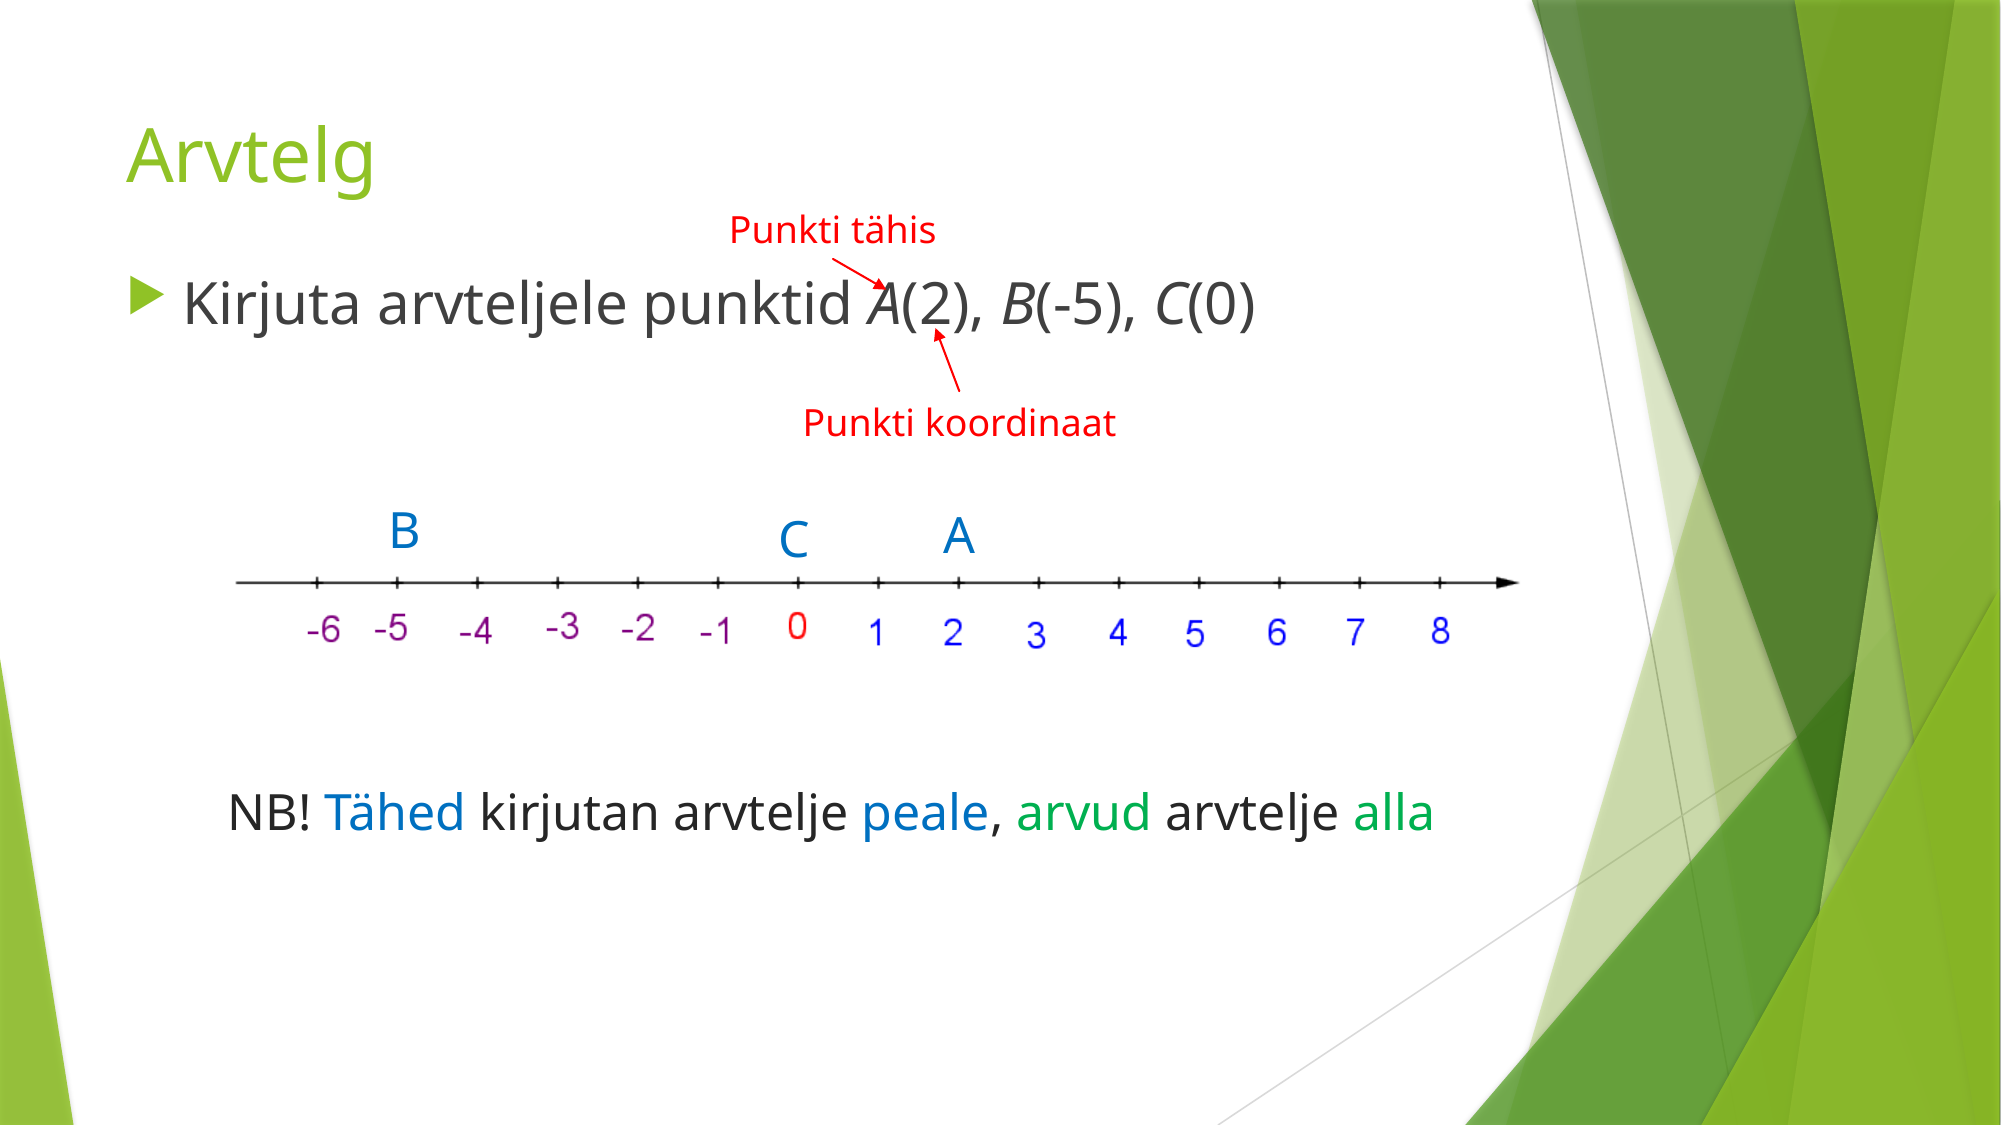

# Arvtelg
Punkti tähis
Kirjuta arvteljele punktid A(2), B(-5), C(0)
Punkti koordinaat
B
A
C
NB! Tähed kirjutan arvtelje peale, arvud arvtelje alla